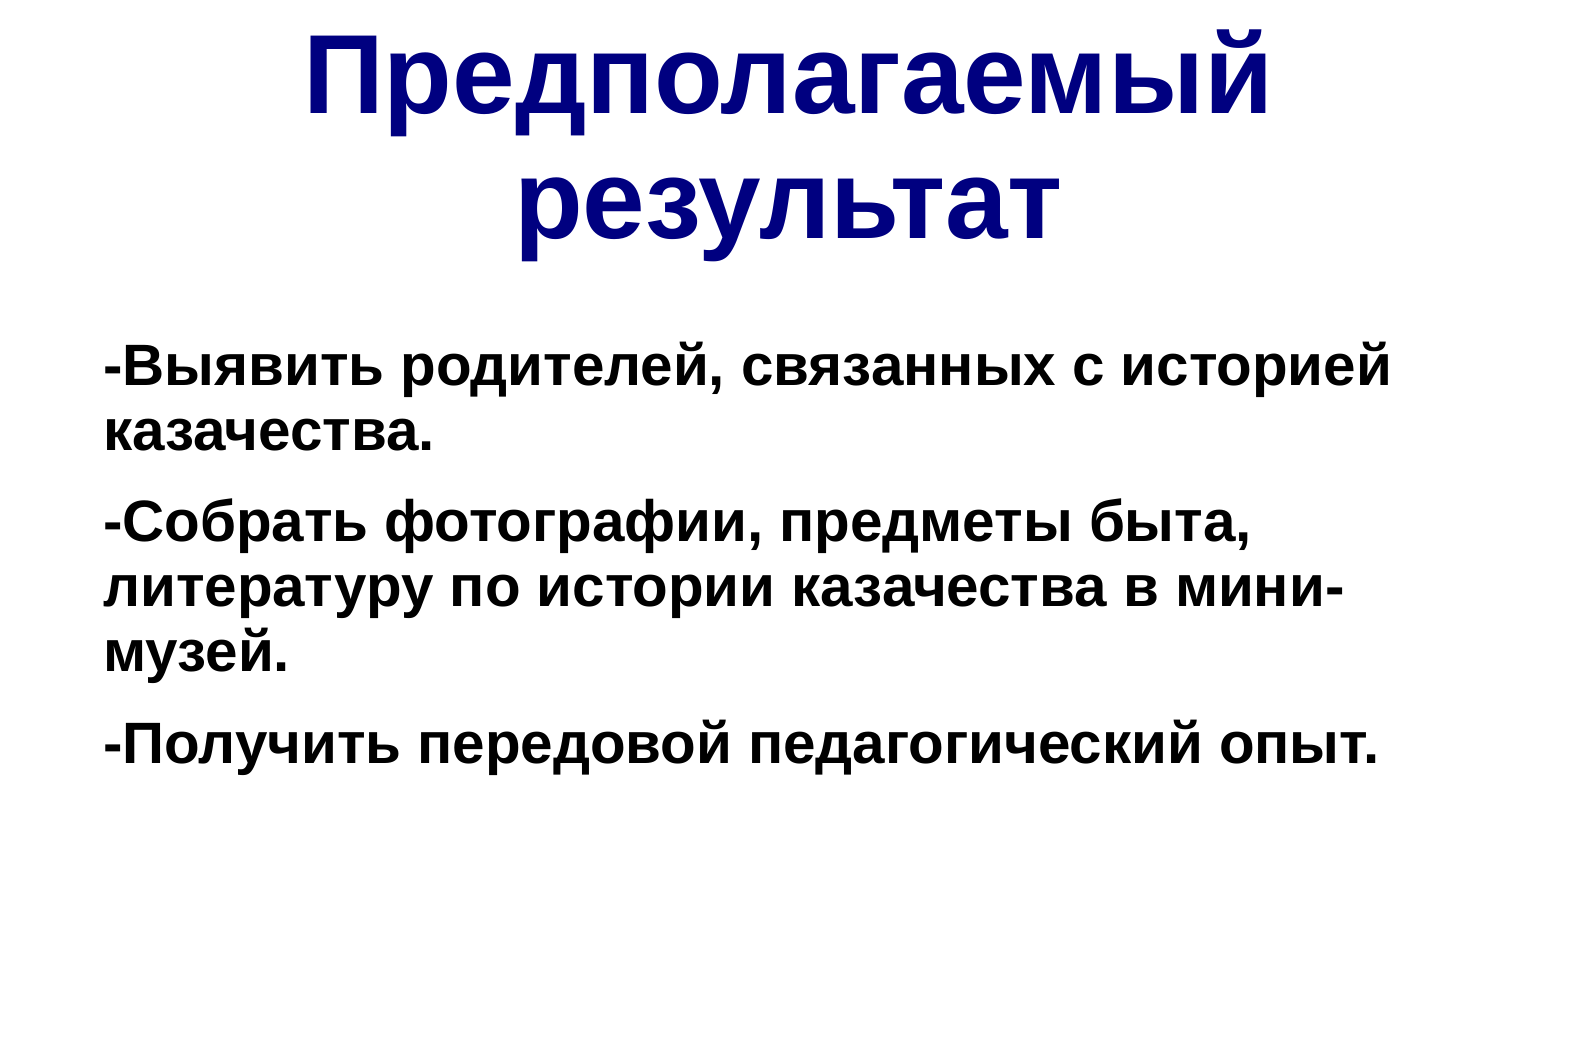

# Предполагаемый результат
| -Выявить родителей, связанных с историей казачества. -Собрать фотографии, предметы быта, литературу по истории казачества в мини-музей. -Получить передовой педагогический опыт. |
| --- |